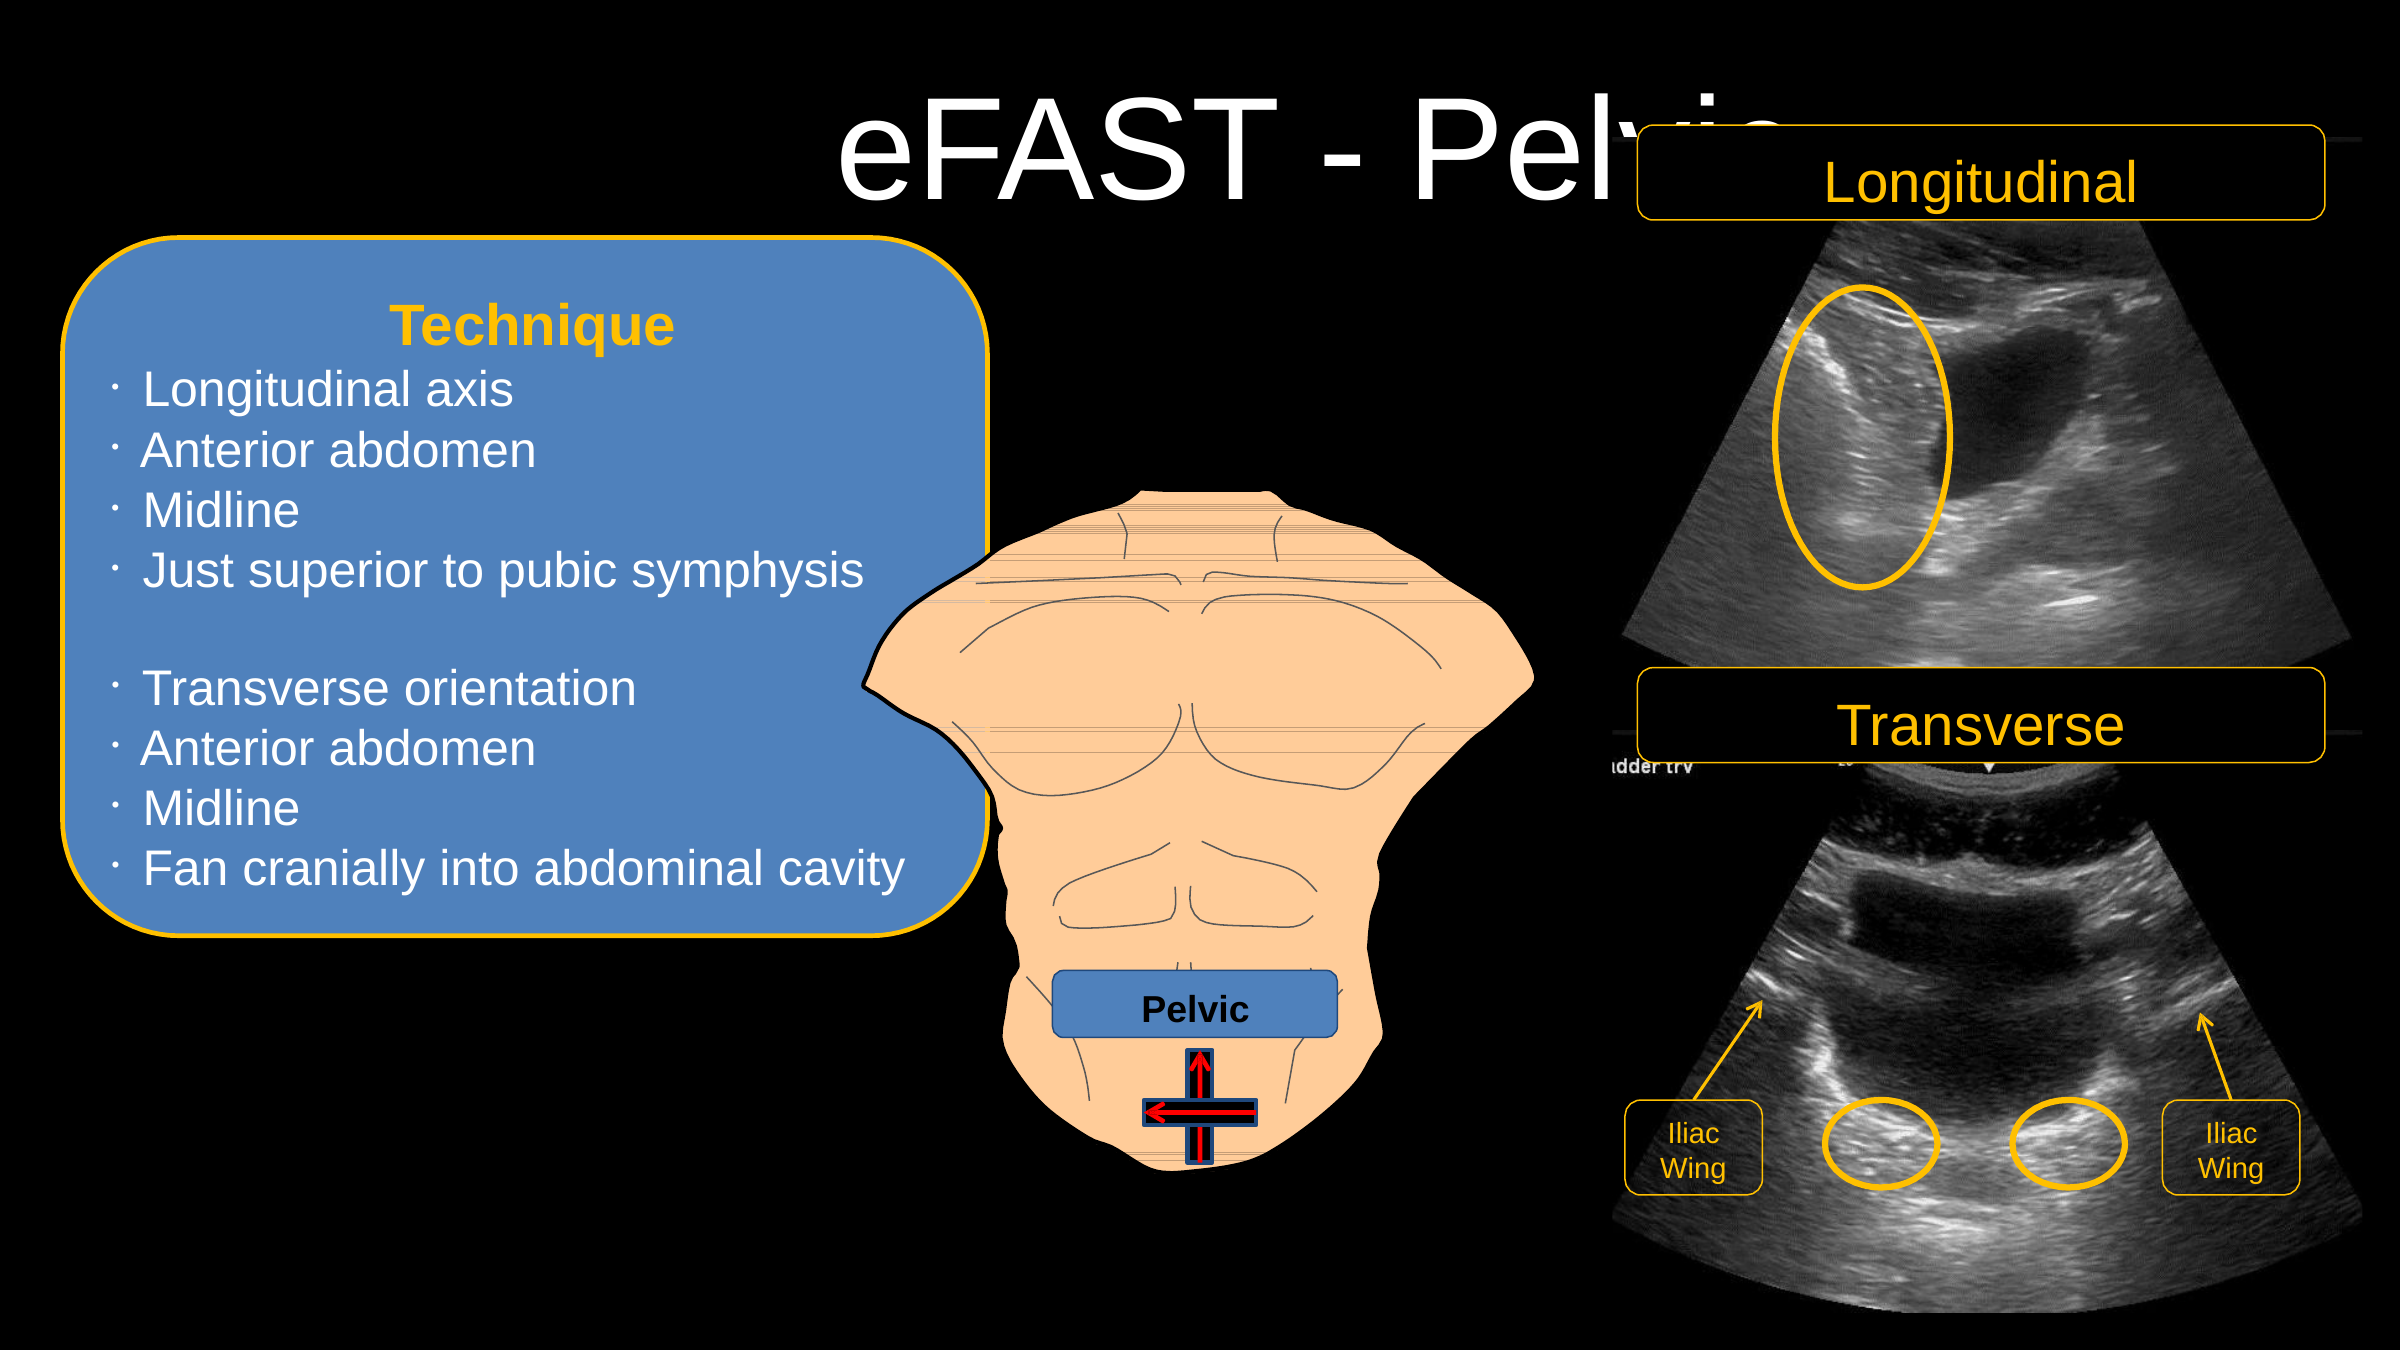

# eFAST - Pelvic
Longitudinal
Technique
Longitudinal axis
Anterior abdomen
Midline
Just superior to pubic symphysis
Transverse orientation
Anterior abdomen
Midline
Fan cranially into abdominal cavity
Transverse
Pelvic
Iliac Wing
Iliac Wing